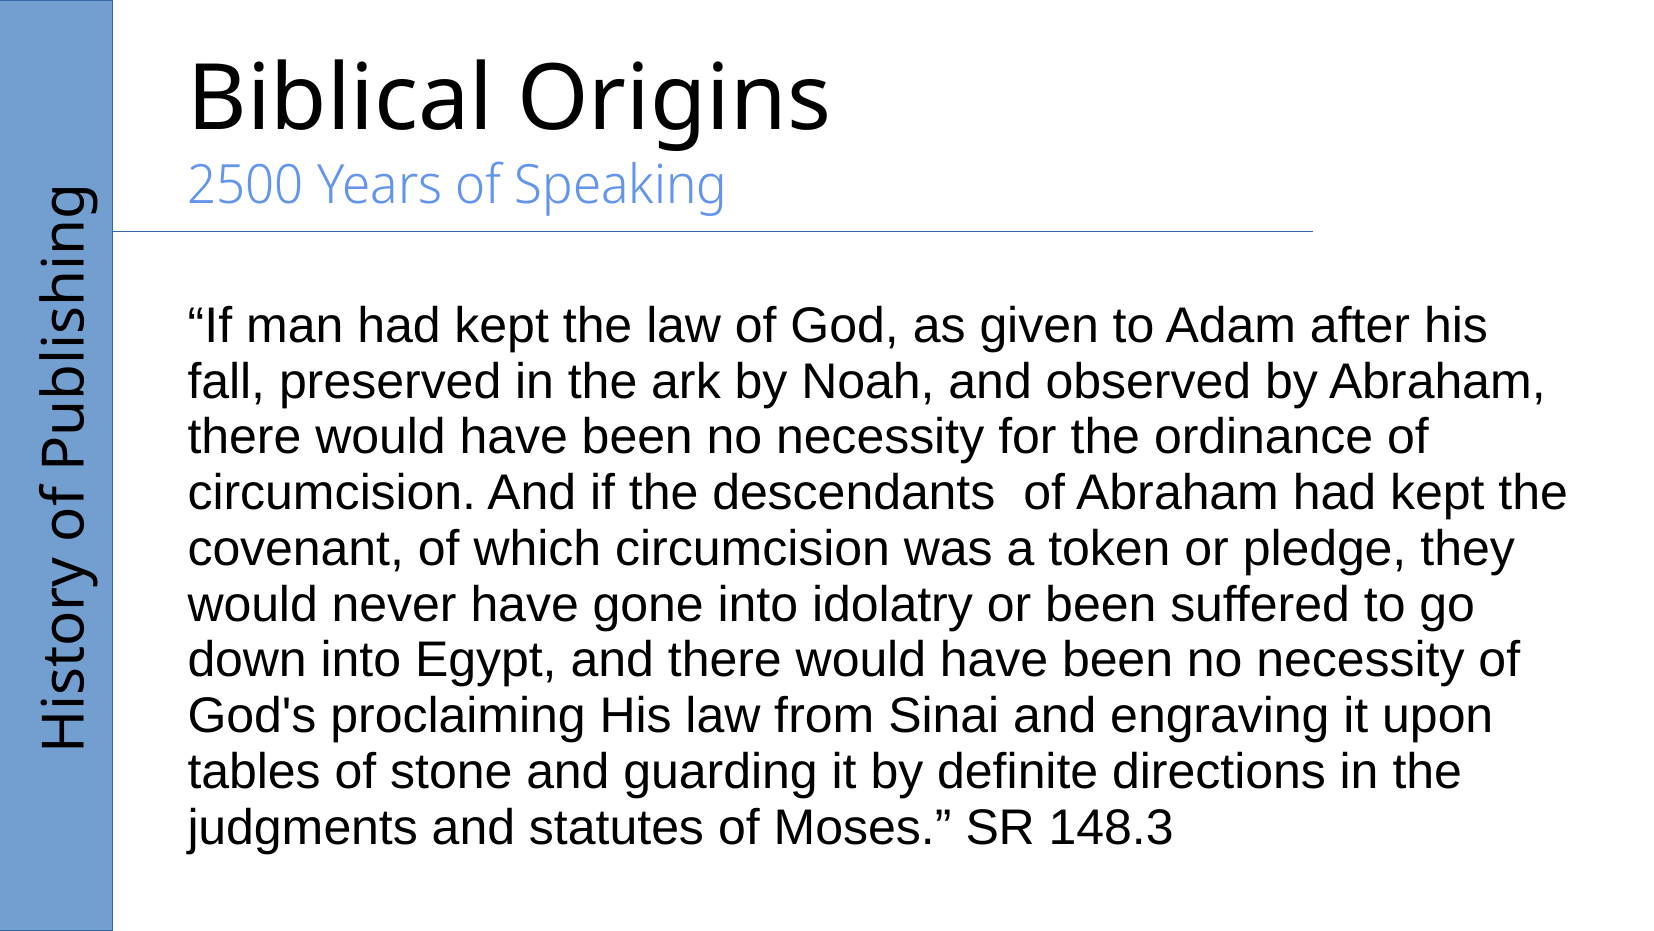

# Biblical Origins
2500 Years of Speaking
“If man had kept the law of God, as given to Adam after his fall, preserved in the ark by Noah, and observed by Abraham, there would have been no necessity for the ordinance of circumcision. And if the descendants of Abraham had kept the covenant, of which circumcision was a token or pledge, they would never have gone into idolatry or been suffered to go down into Egypt, and there would have been no necessity of God's proclaiming His law from Sinai and engraving it upon tables of stone and guarding it by definite directions in the judgments and statutes of Moses.” SR 148.3
History of Publishing